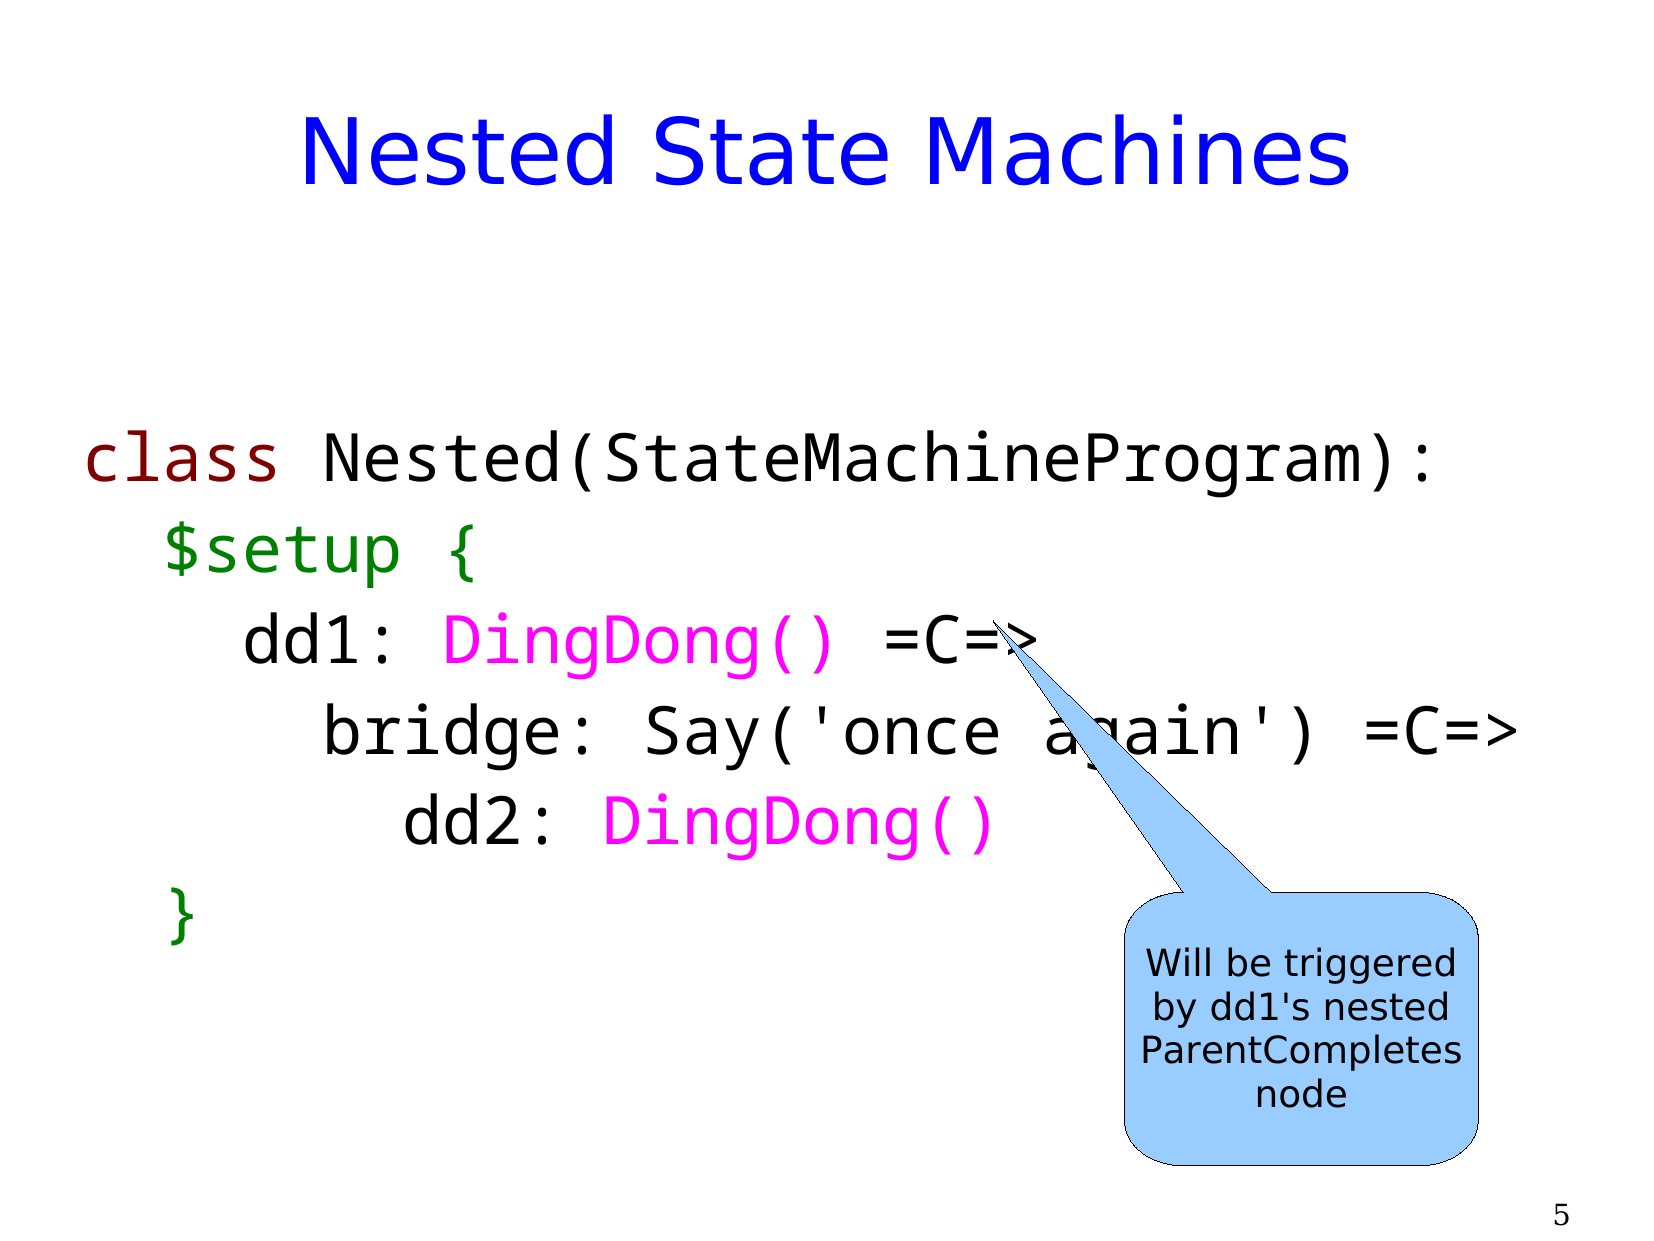

# Nested State Machines
class Nested(StateMachineProgram):
 $setup {
 dd1: DingDong() =C=>
 bridge: Say('once again') =C=>
 dd2: DingDong()
 }
Will be triggered
by dd1's nested
ParentCompletes
node
5